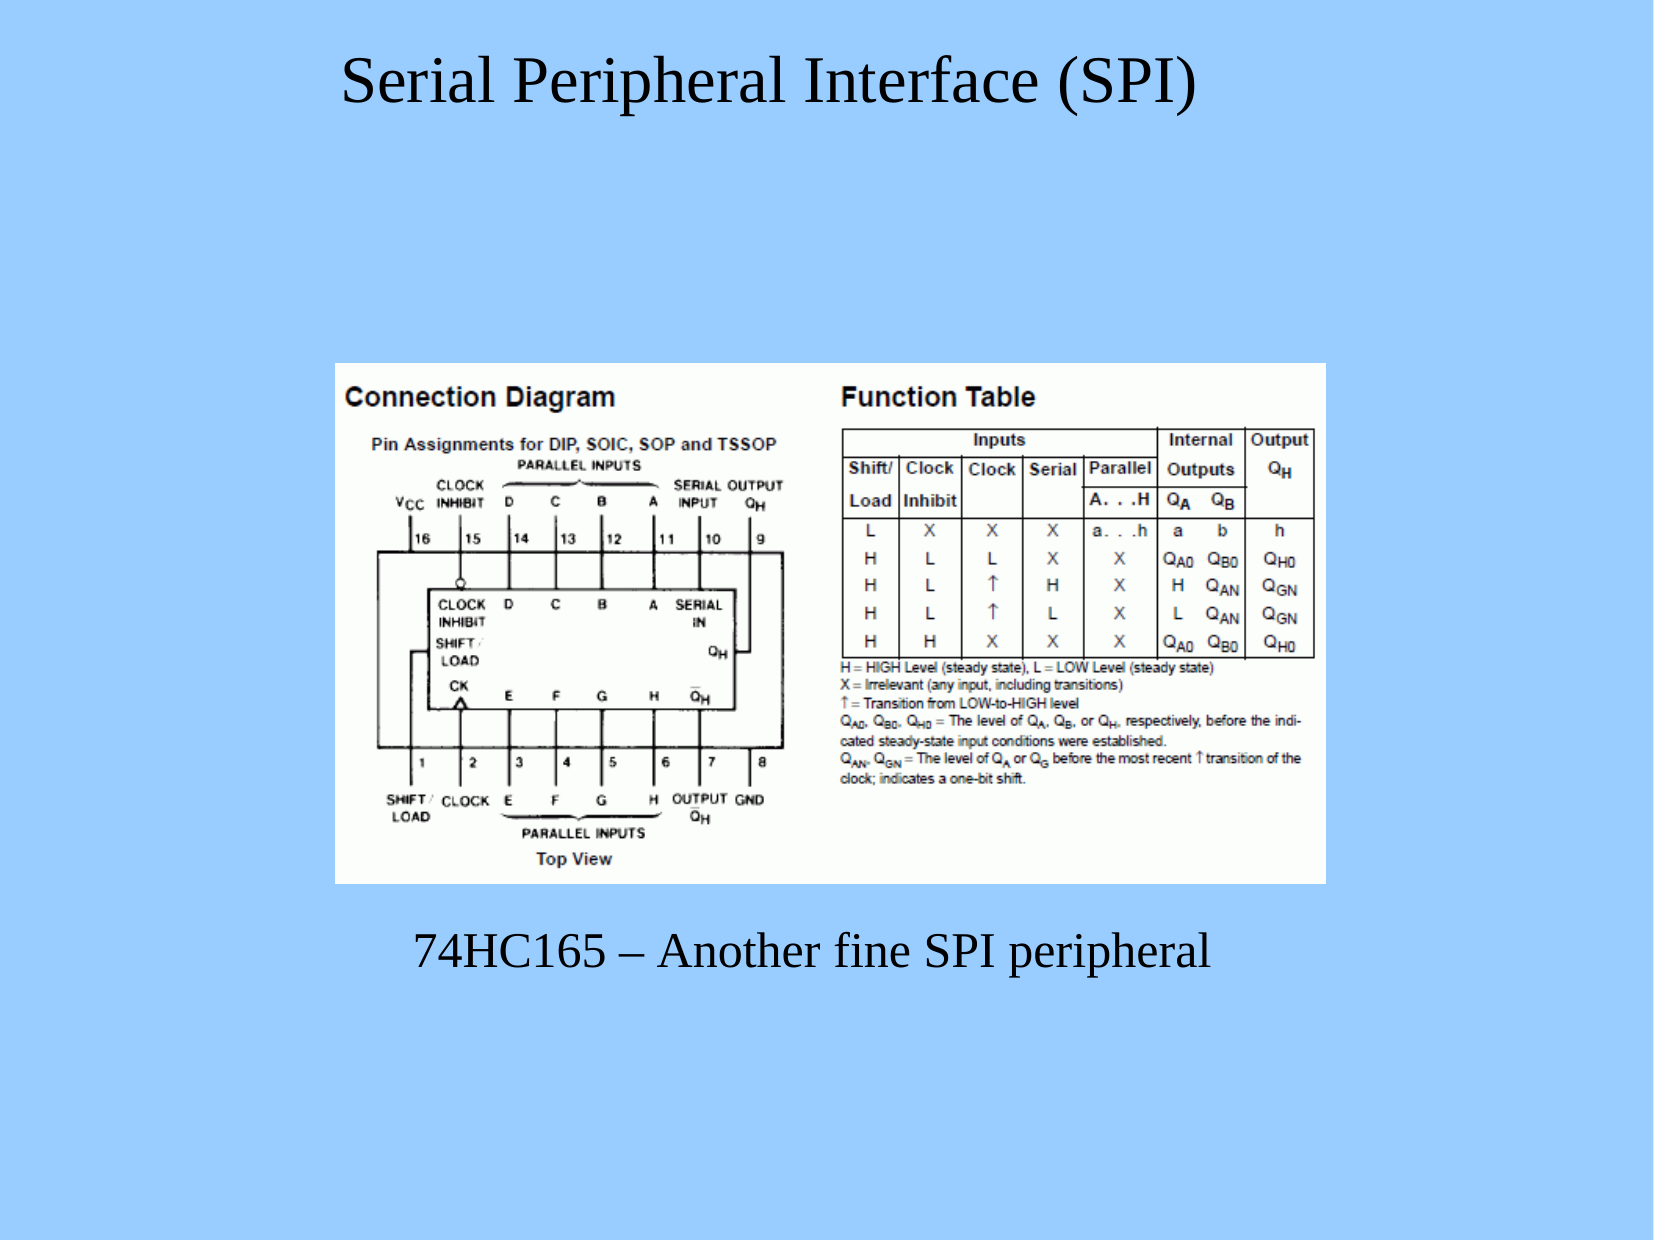

Serial Peripheral Interface (SPI)
74HC165 – Another fine SPI peripheral